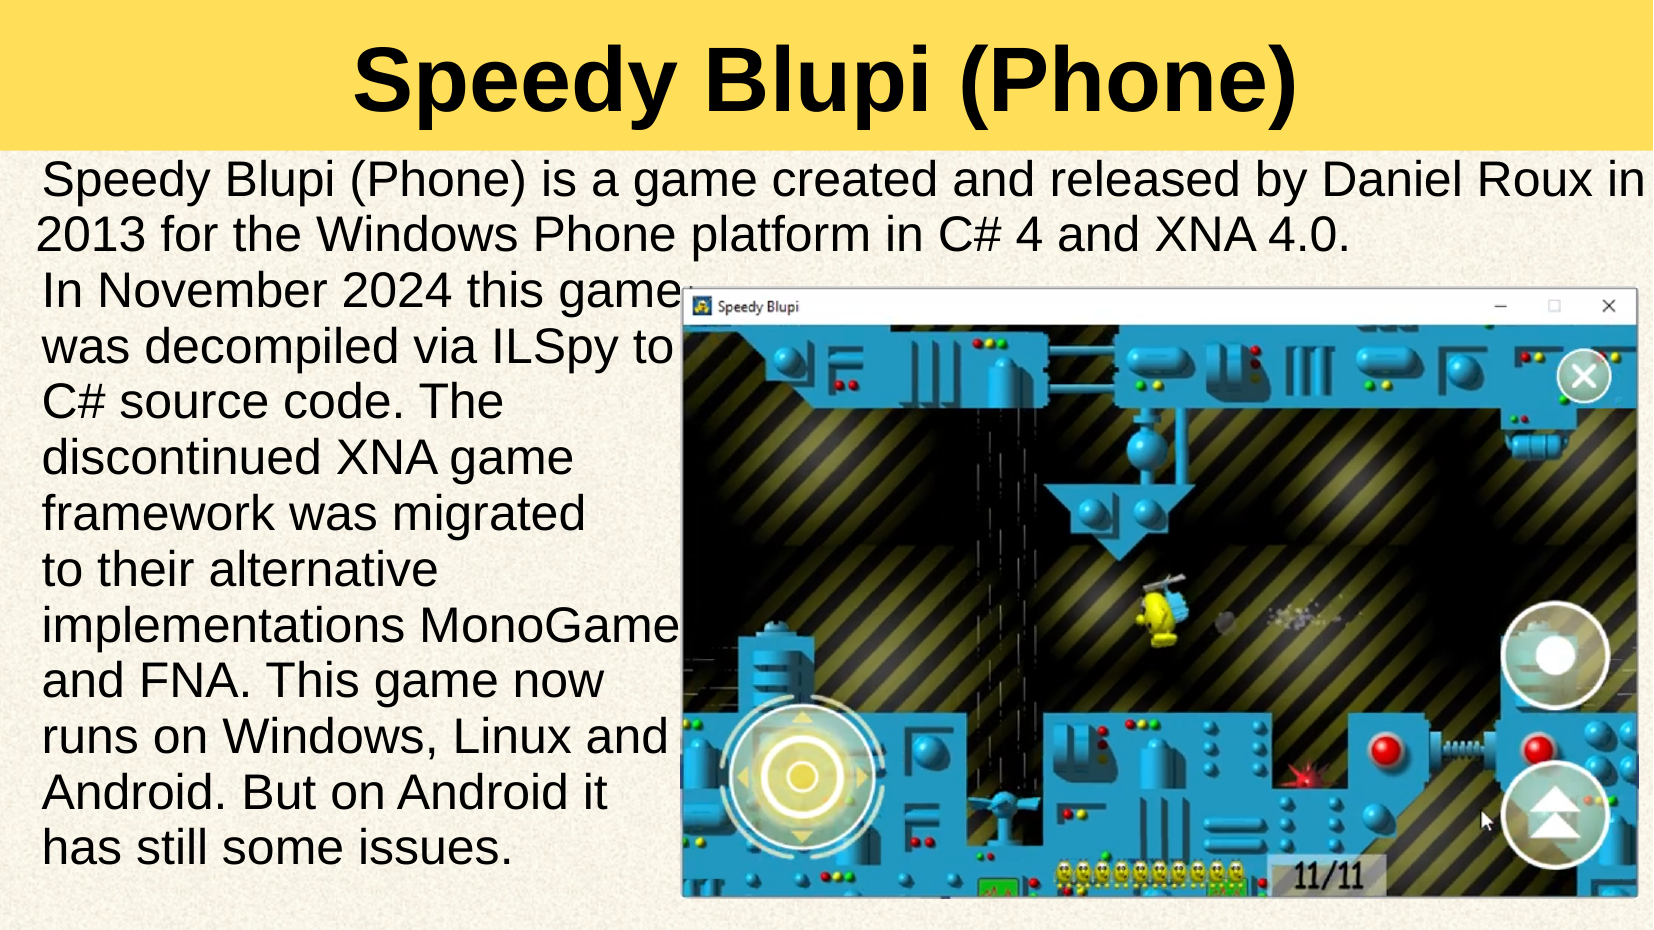

# Speedy Blupi (Phone)
Speedy Blupi (Phone) is a game created and released by Daniel Roux in 2013 for the Windows Phone platform in C# 4 and XNA 4.0.
In November 2024 this game
was decompiled via ILSpy to
C# source code. The
discontinued XNA game
framework was migrated
to their alternative
implementations MonoGame
and FNA. This game now
runs on Windows, Linux and
Android. But on Android it
has still some issues.
27